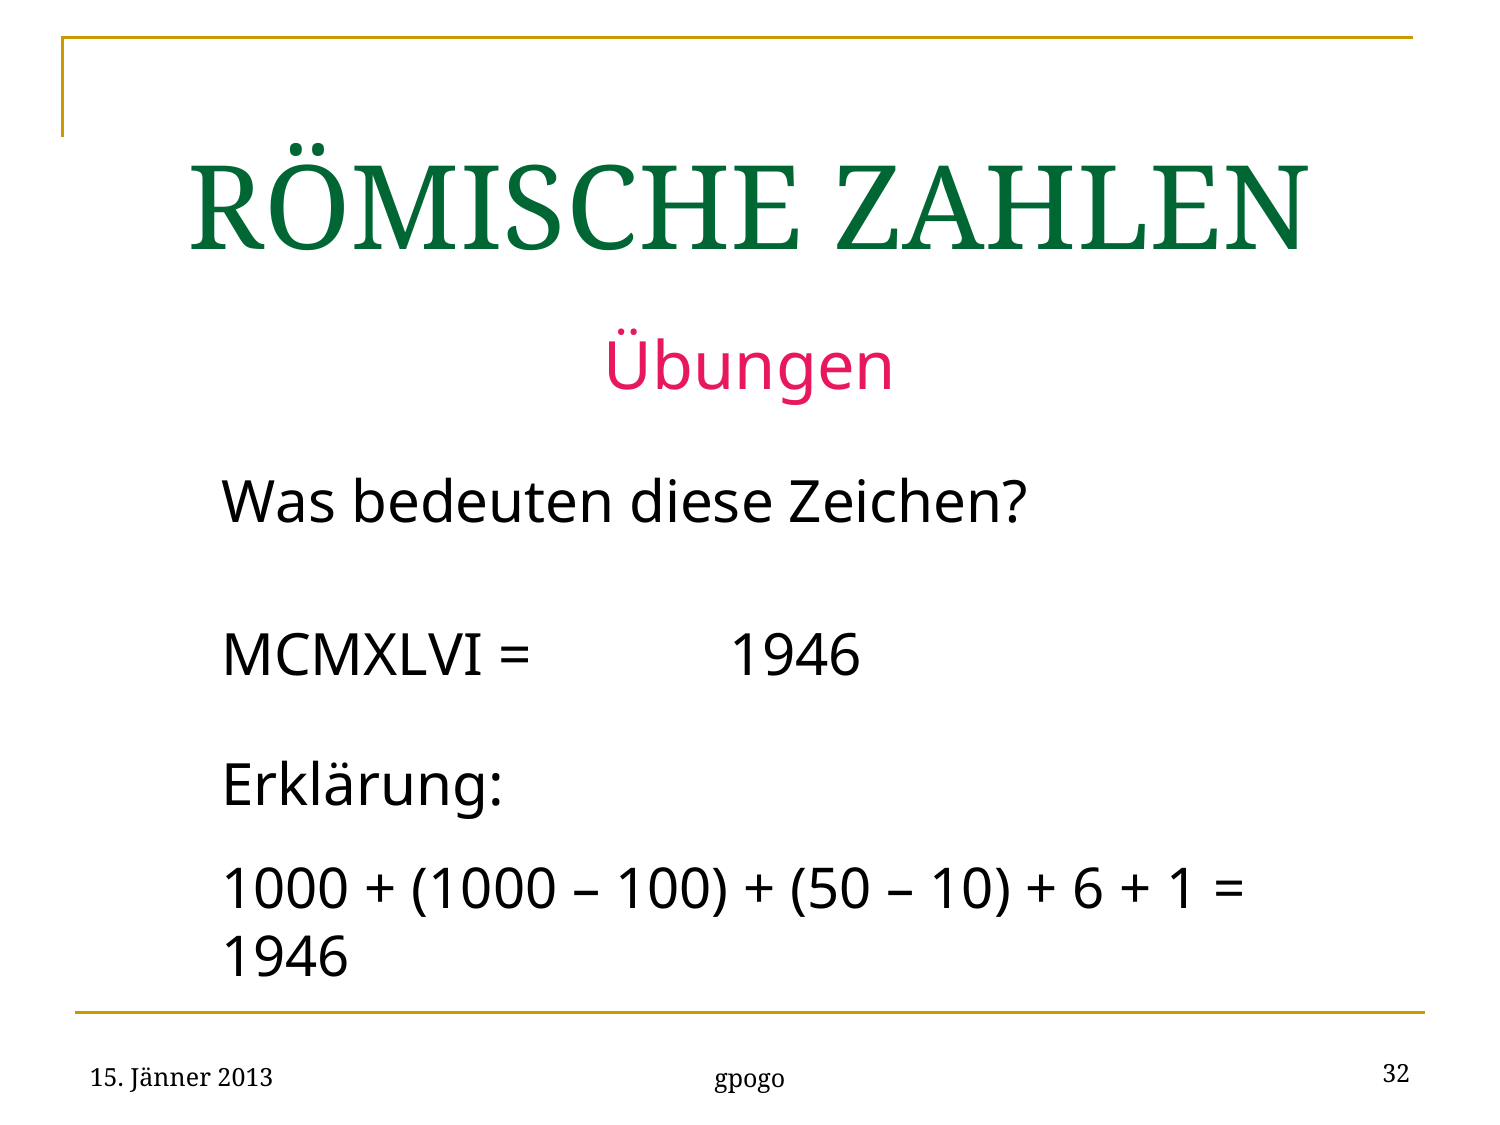

# RÖMISCHE ZAHLEN
Übungen
Was bedeuten diese Zeichen?
MCMXLVI =
1946
Erklärung:
1000 + (1000 – 100) + (50 – 10) + 6 + 1 = 1946
15. Jänner 2013
gpogo